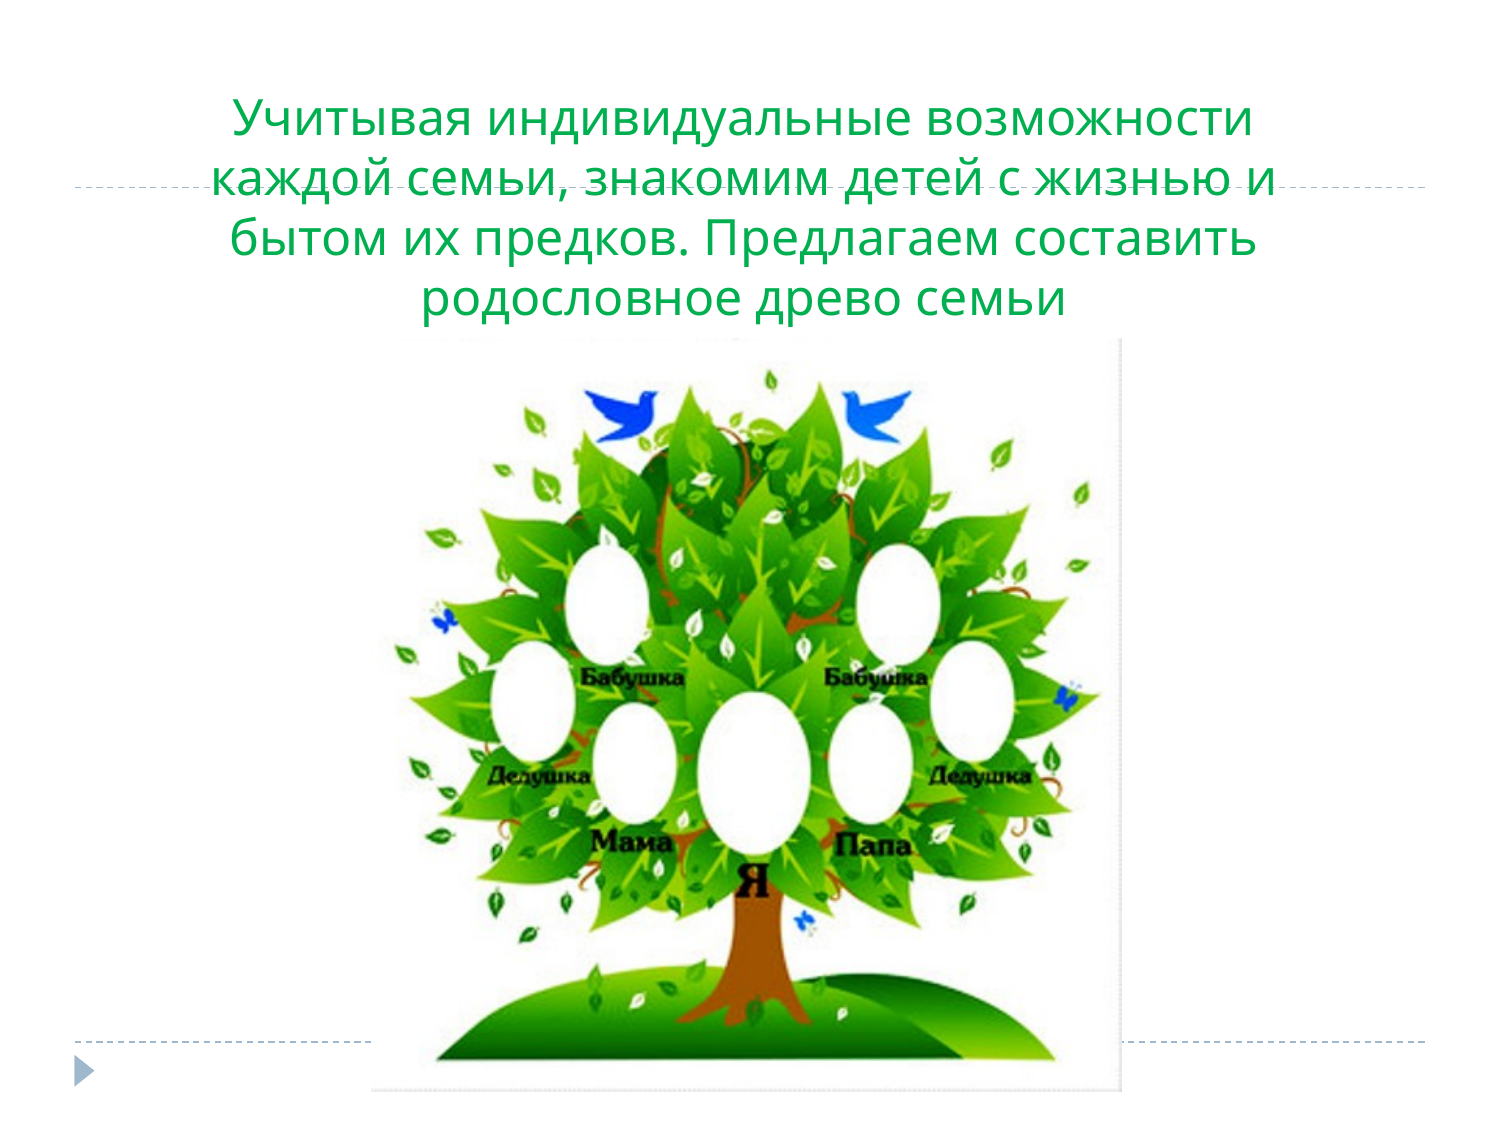

Учитывая индивидуальные возможности каждой семьи, знакомим детей с жизнью и бытом их предков. Предлагаем составить родословное древо семьи